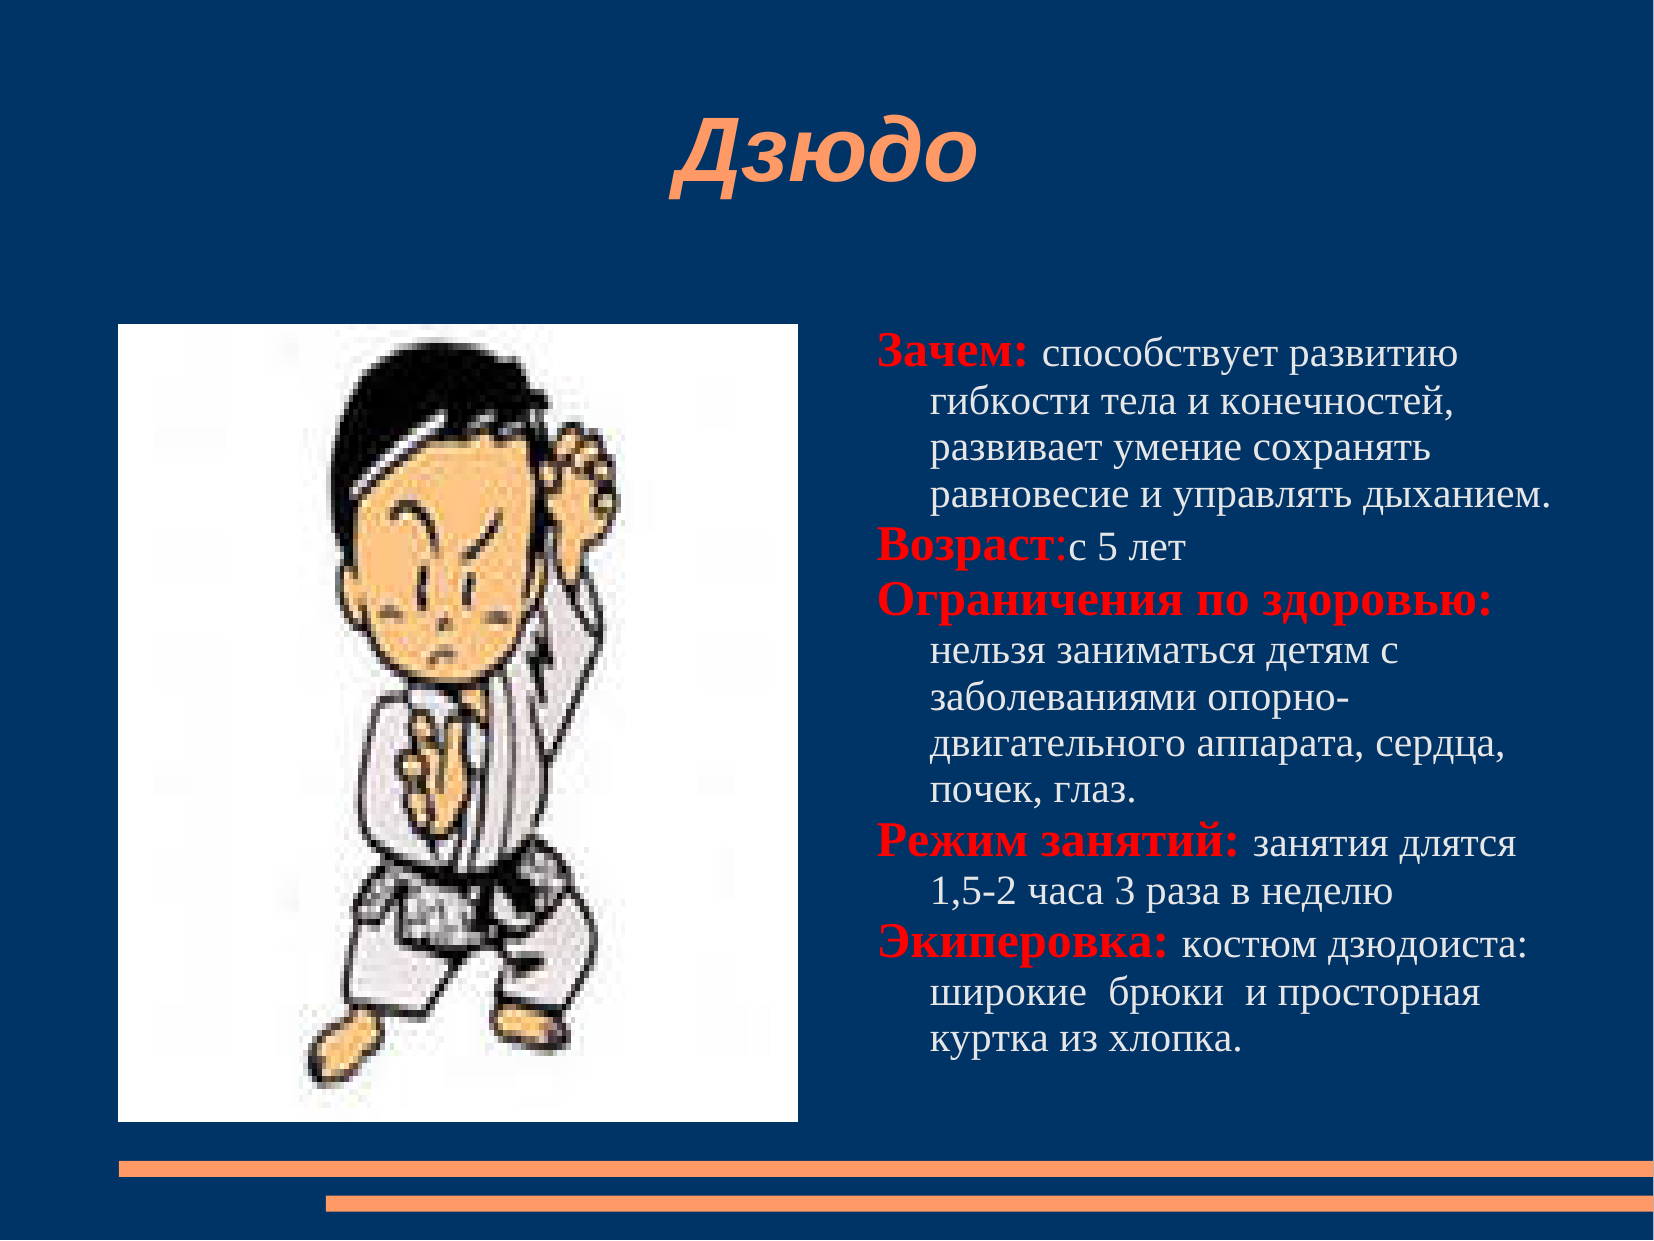

# Дзюдо
Зачем: способствует развитию гибкости тела и конечностей, развивает умение сохранять равновесие и управлять дыханием.
Возраст:с 5 лет
Ограничения по здоровью: нельзя заниматься детям с заболеваниями опорно-двигательного аппарата, сердца, почек, глаз.
Режим занятий: занятия длятся 1,5-2 часа 3 раза в неделю
Экиперовка: костюм дзюдоиста: широкие брюки и просторная куртка из хлопка.